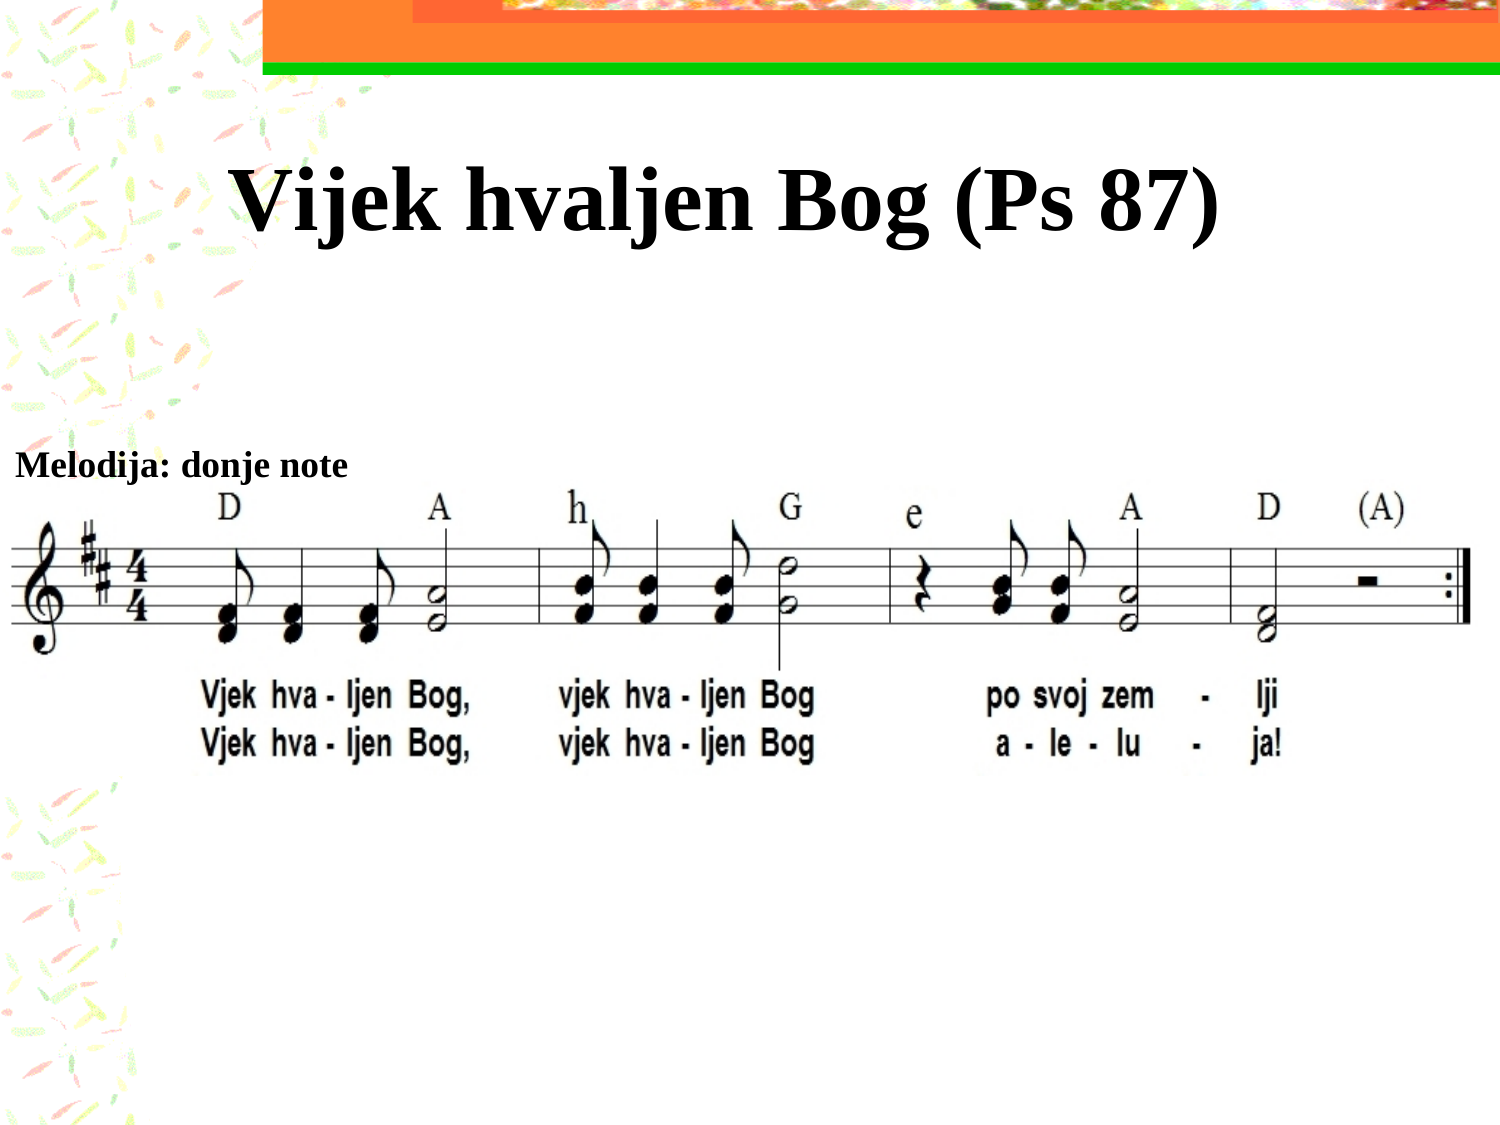

Vijek hvaljen Bog (Ps 87)
Melodija: donje note